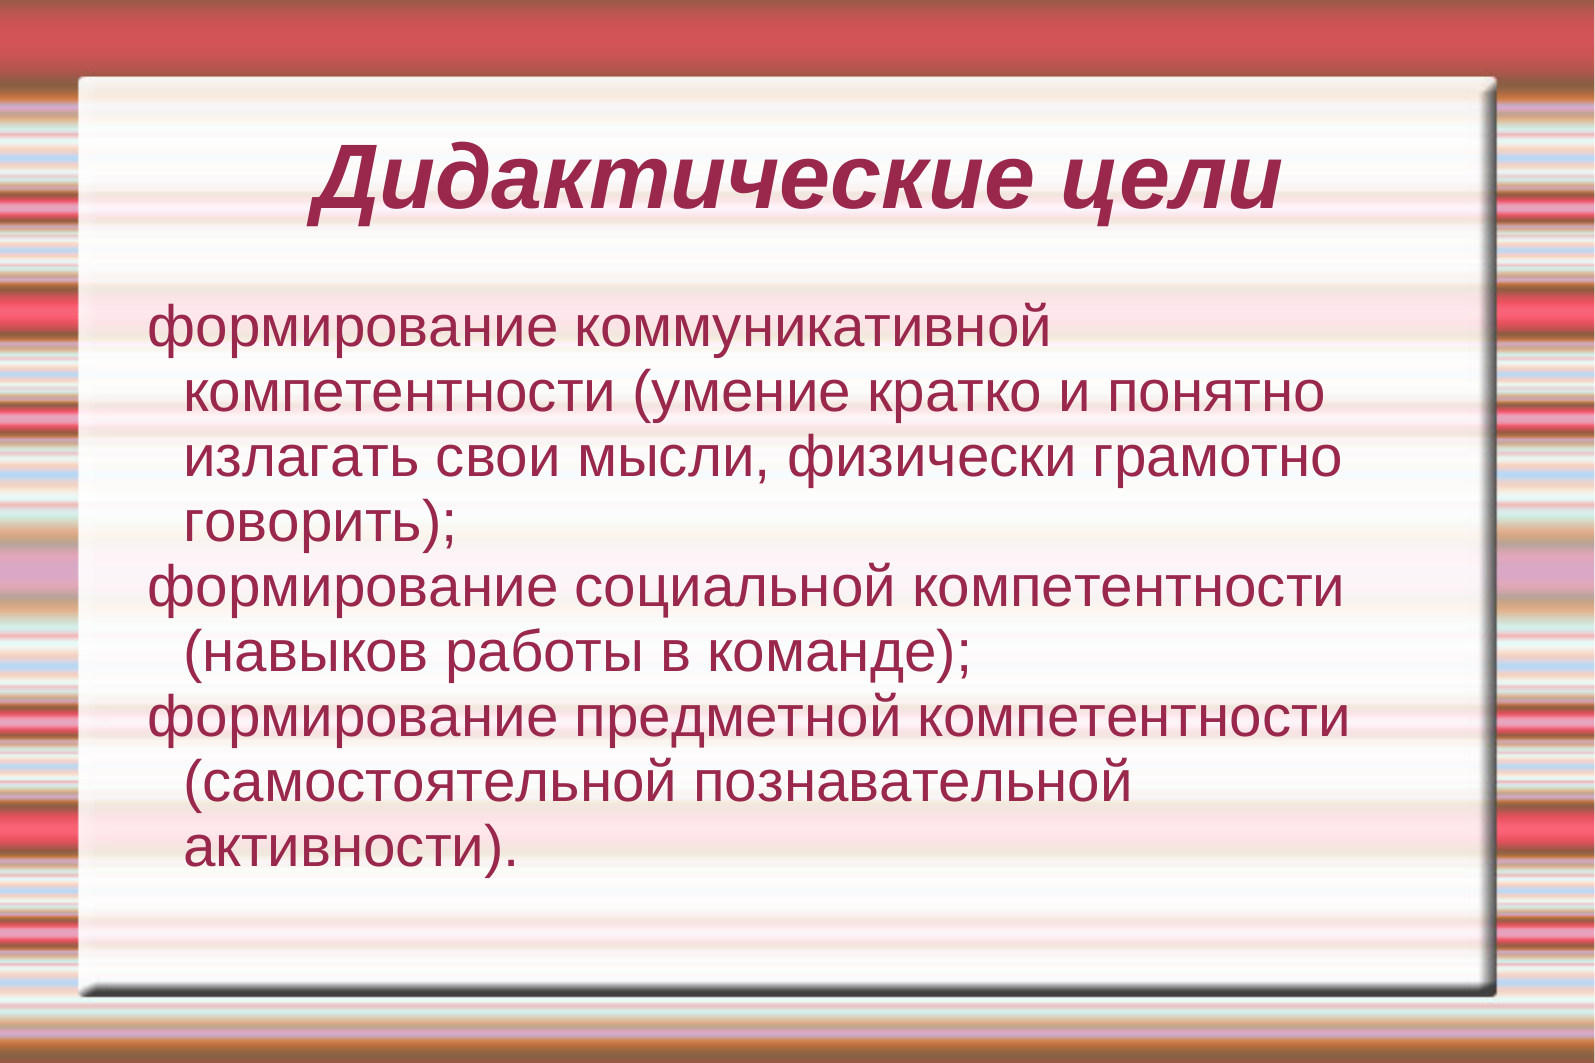

# Дидактические цели
формирование коммуникативной компетентности (умение кратко и понятно излагать свои мысли, физически грамотно говорить);
формирование социальной компетентности (навыков работы в команде);
формирование предметной компетентности (самостоятельной познавательной активности).